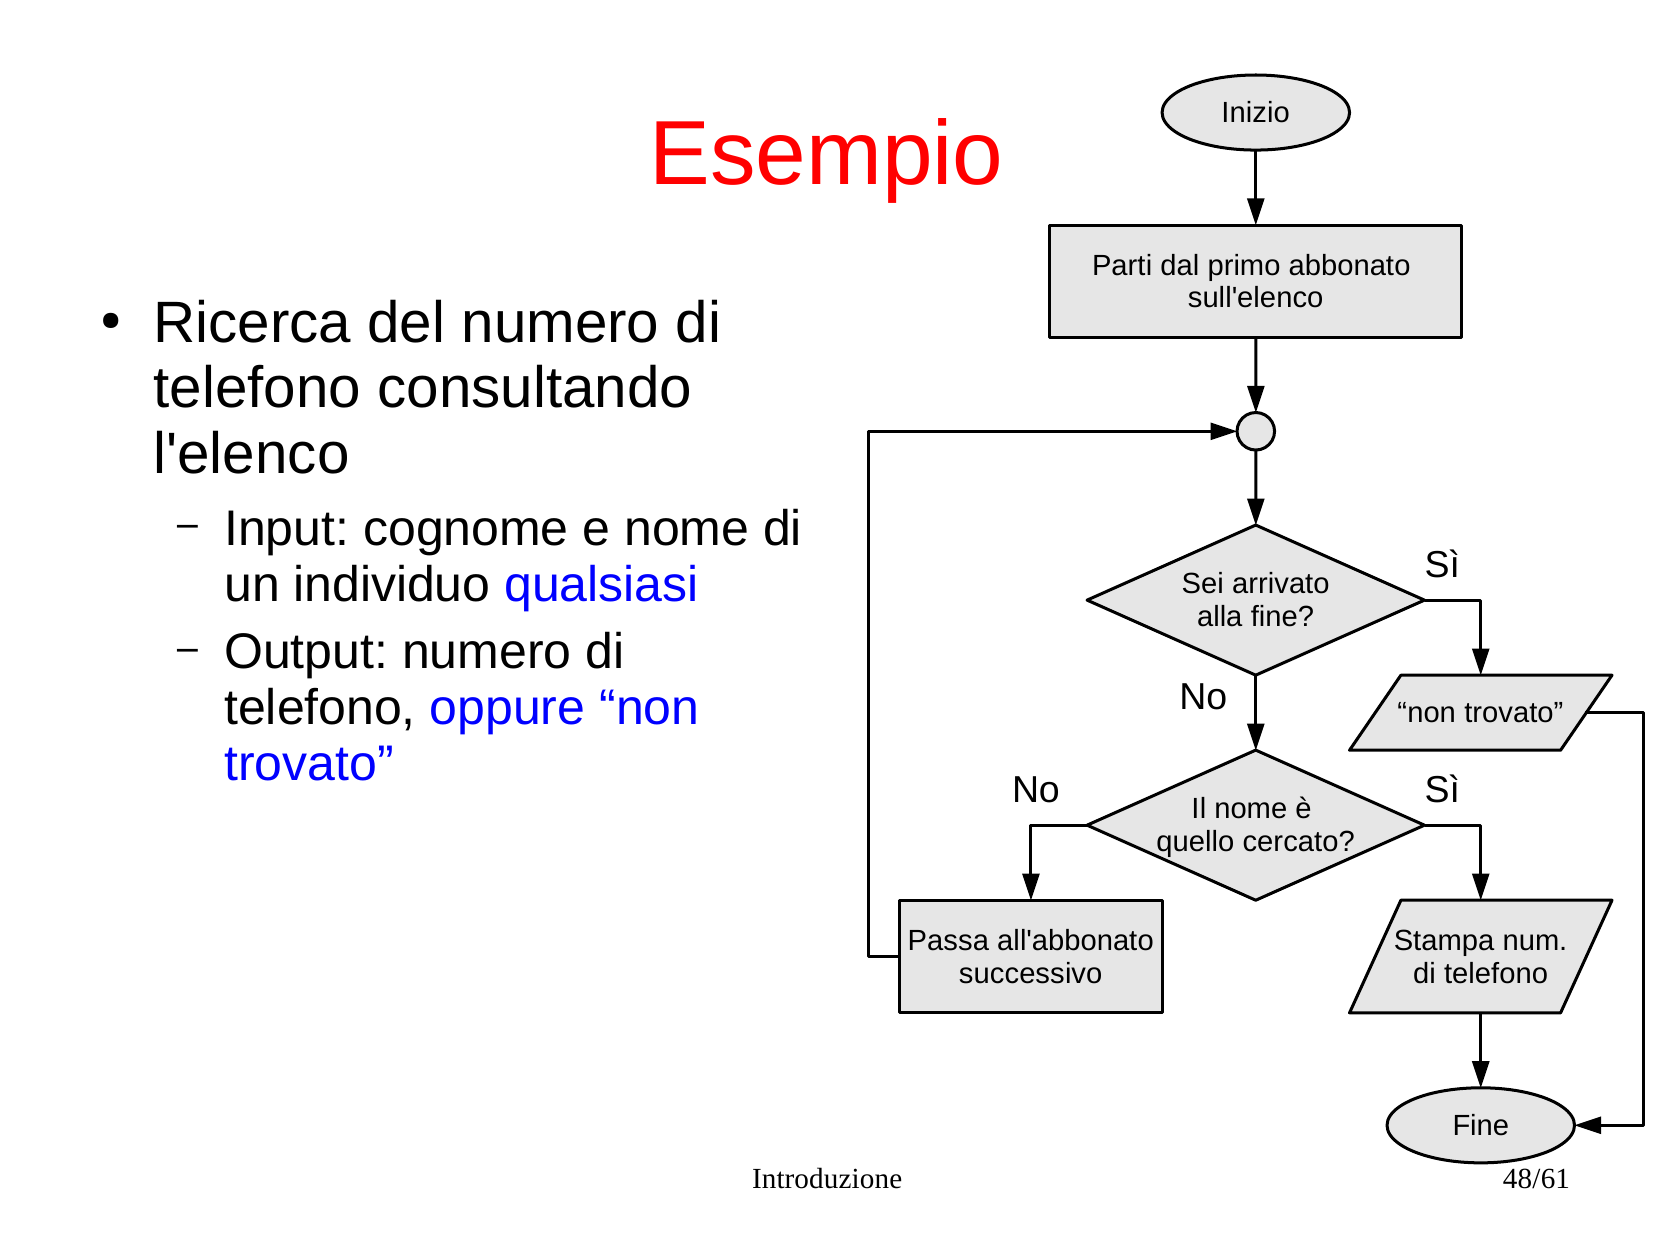

# Esempio
Inizio
Parti dal primo abbonato
sull'elenco
Ricerca del numero di telefono consultando l'elenco
Input: cognome e nome di un individuo qualsiasi
Output: numero di telefono, oppure “non trovato”
Sei arrivato
alla fine?
Sì
No
“non trovato”
Il nome è
quello cercato?
No
Sì
Passa all'abbonato
successivo
Stampa num.
di telefono
Fine
Introduzione
48